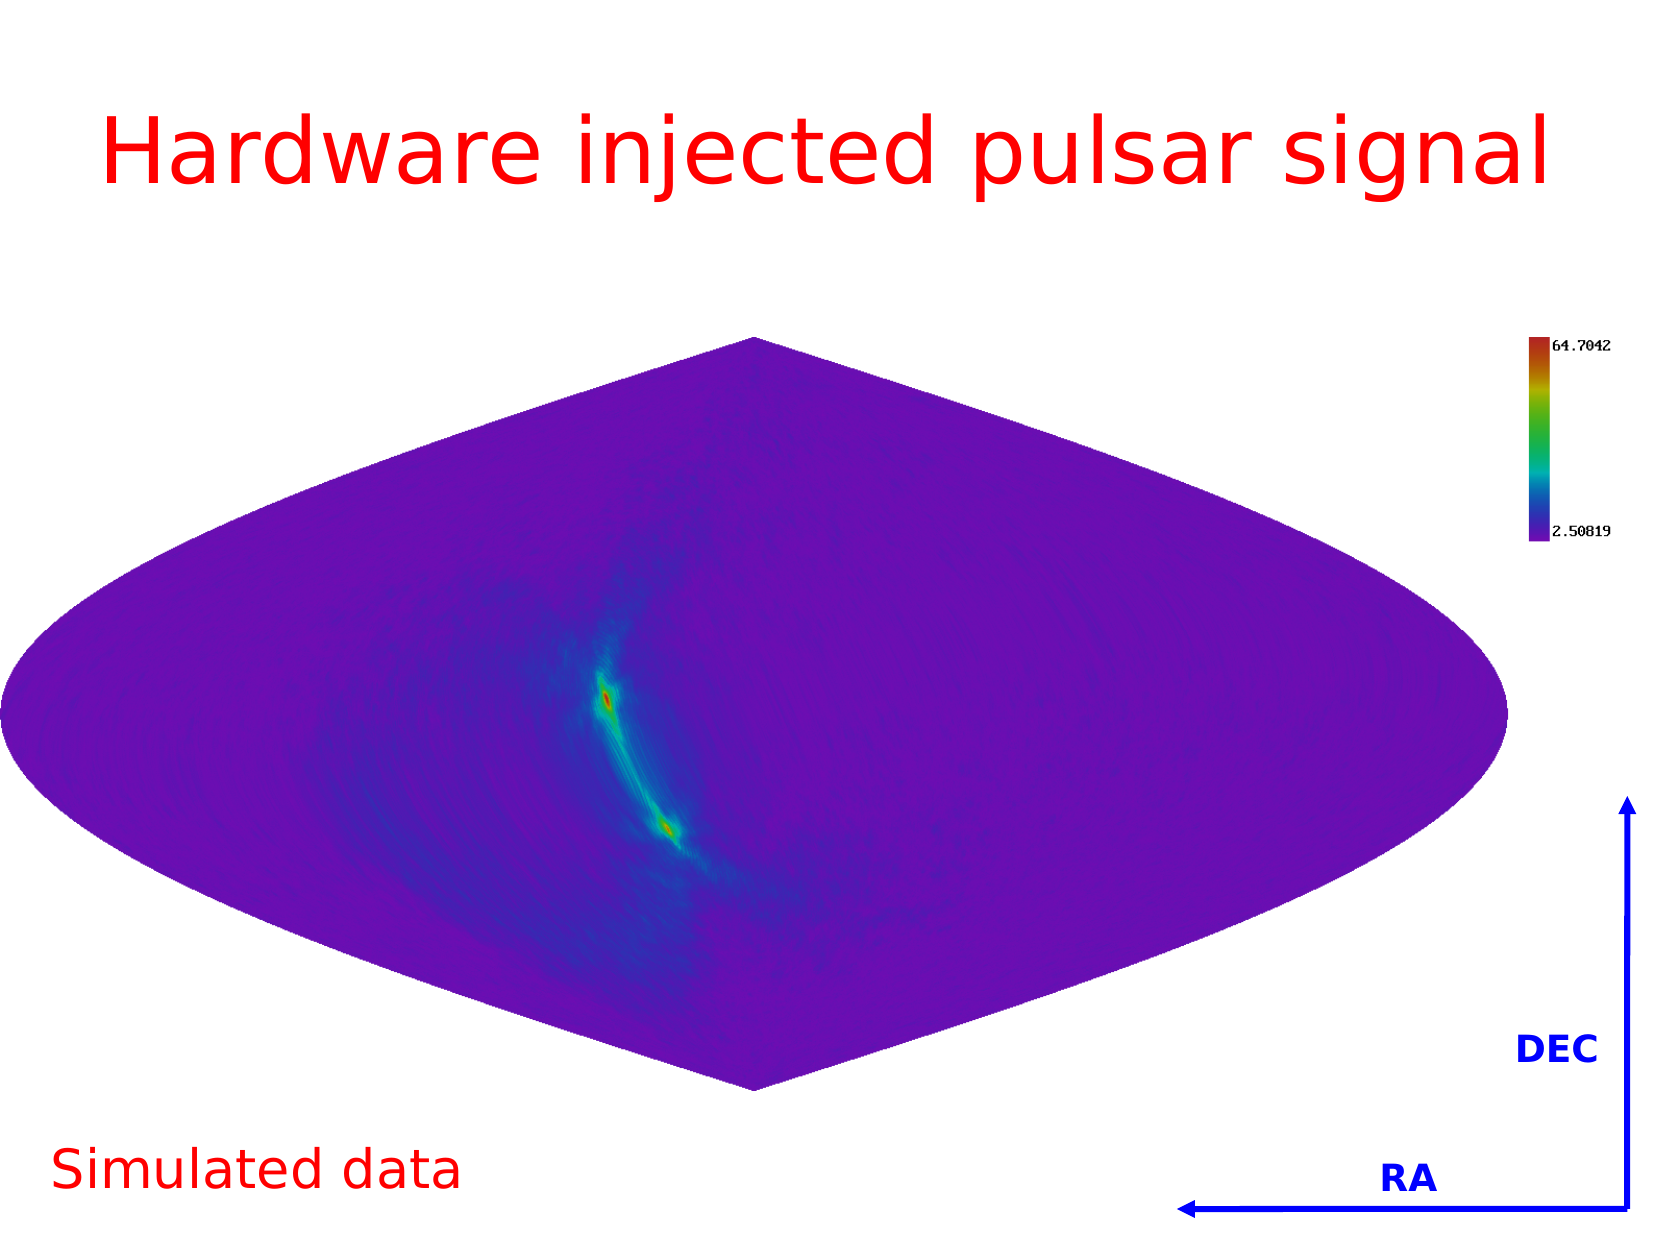

# Hardware injected pulsar signal
DEC
Simulated data
RA